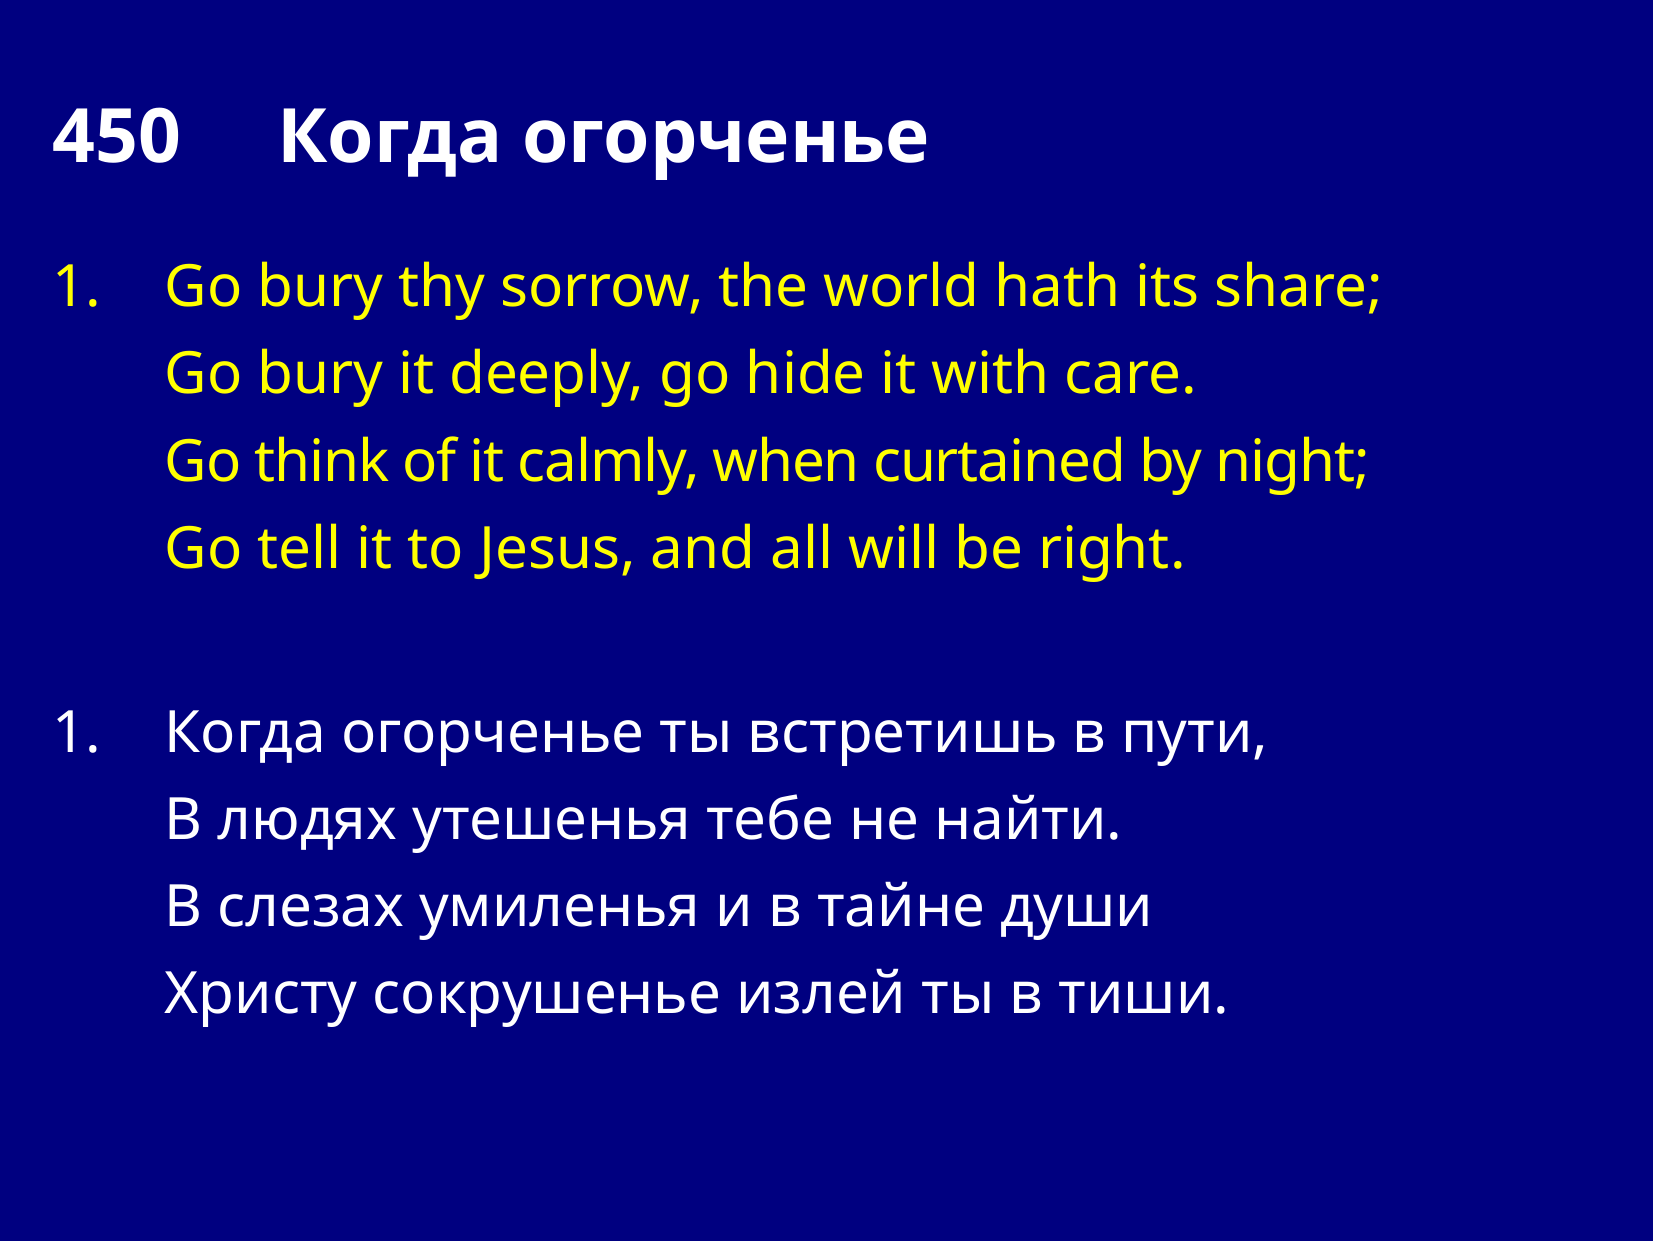

450	Когда огорченье
1.	Go bury thy sorrow, the world hath its share;
	Go bury it deeply, go hide it with care.
	Go think of it calmly, when curtained by night;
	Go tell it to Jesus, and all will be right.
1.	Когда огорченье ты встретишь в пути,
	В людях утешенья тебе не найти.
	В слезах умиленья и в тайне души
	Христу сокрушенье излей ты в тиши.